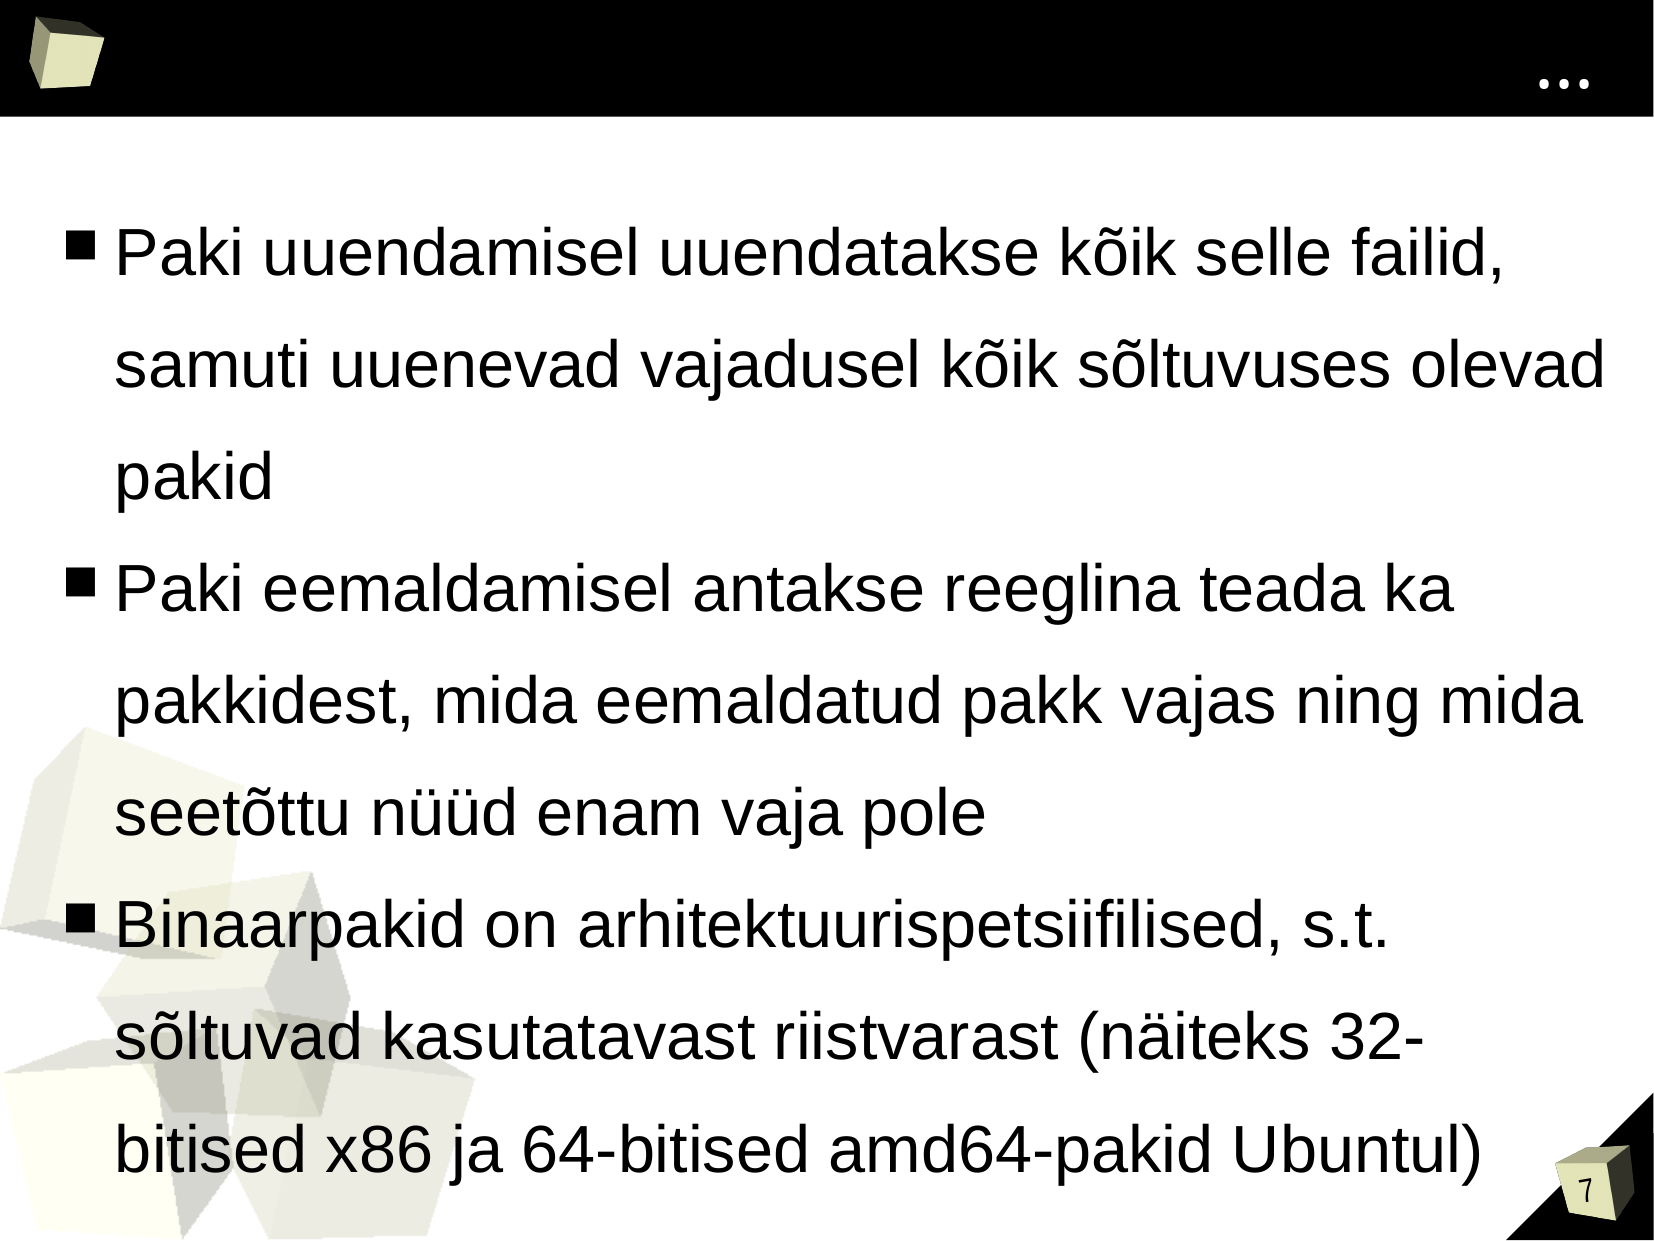

# ...
Paki uuendamisel uuendatakse kõik selle failid, samuti uuenevad vajadusel kõik sõltuvuses olevad pakid
Paki eemaldamisel antakse reeglina teada ka pakkidest, mida eemaldatud pakk vajas ning mida seetõttu nüüd enam vaja pole
Binaarpakid on arhitektuurispetsiifilised, s.t. sõltuvad kasutatavast riistvarast (näiteks 32-bitised x86 ja 64-bitised amd64-pakid Ubuntul)